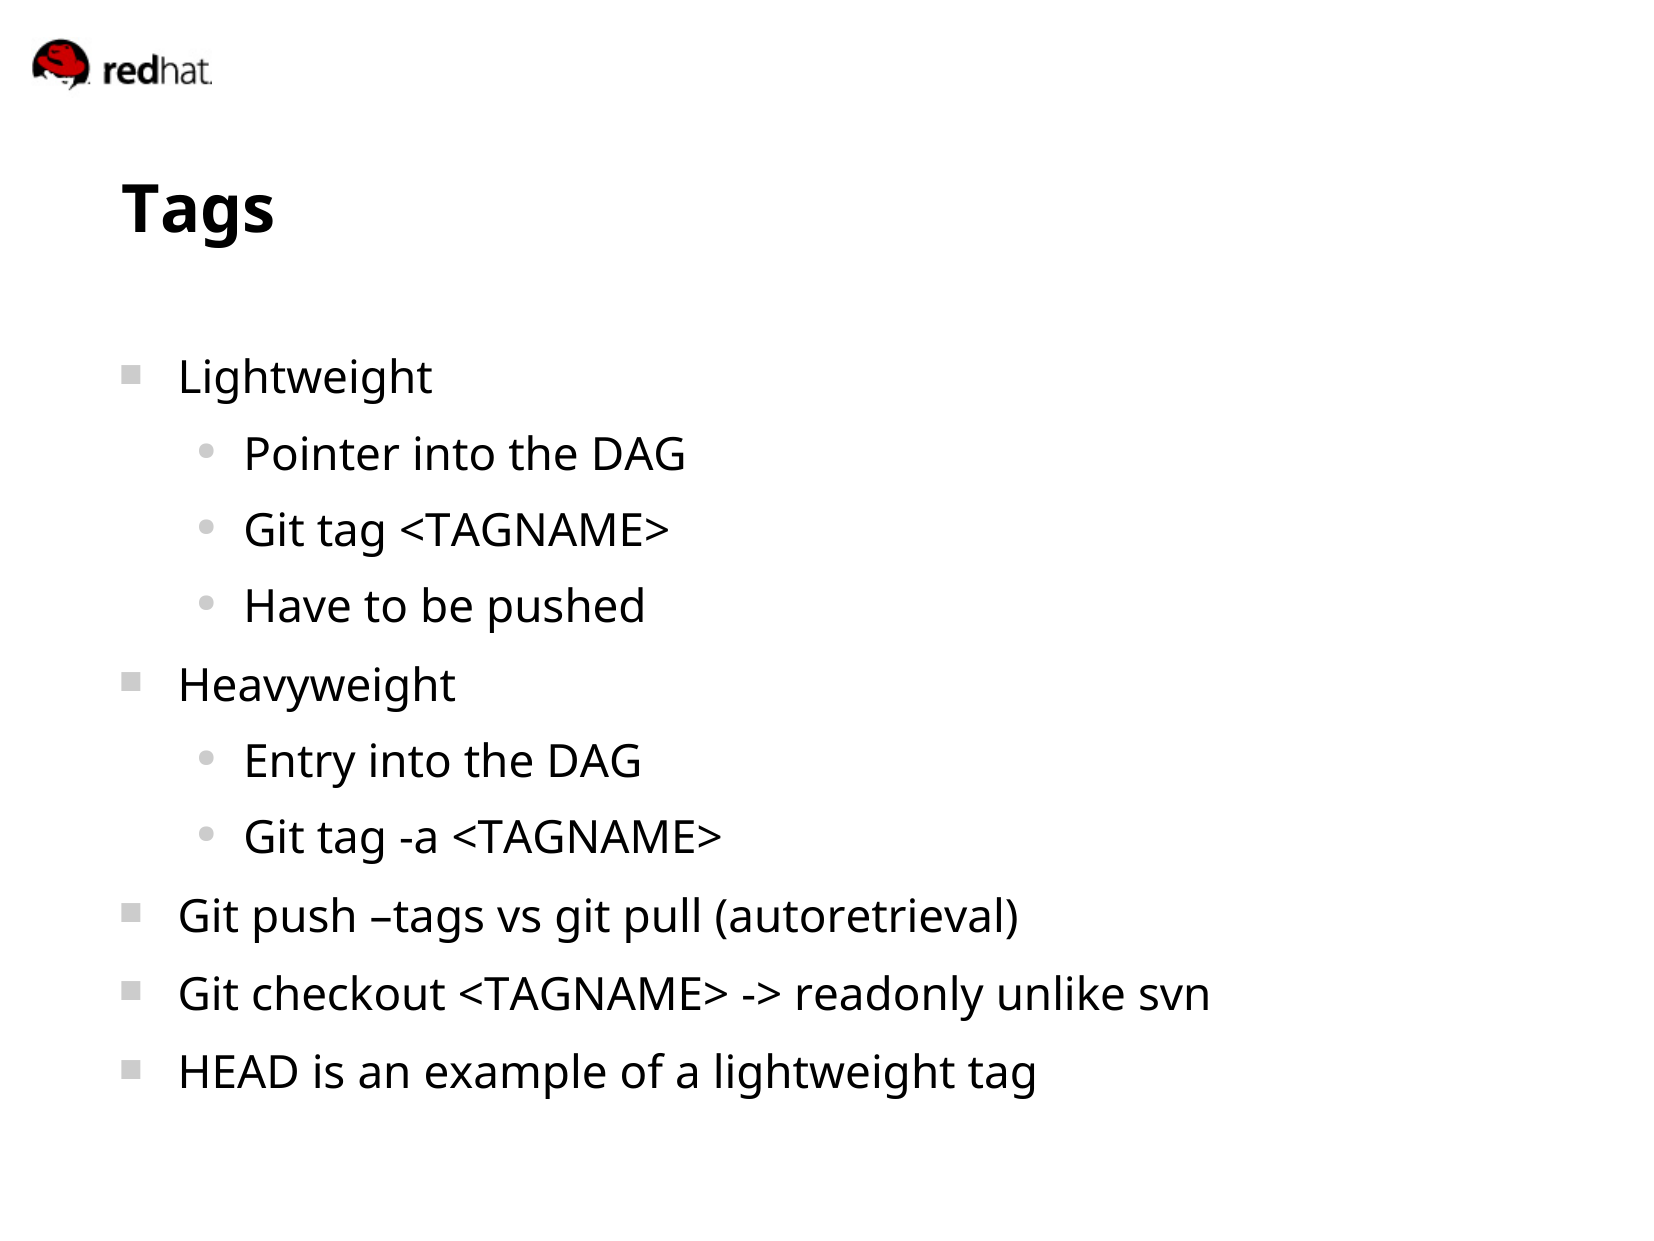

# Tags
Lightweight
Pointer into the DAG
Git tag <TAGNAME>
Have to be pushed
Heavyweight
Entry into the DAG
Git tag -a <TAGNAME>
Git push –tags vs git pull (autoretrieval)
Git checkout <TAGNAME> -> readonly unlike svn
HEAD is an example of a lightweight tag